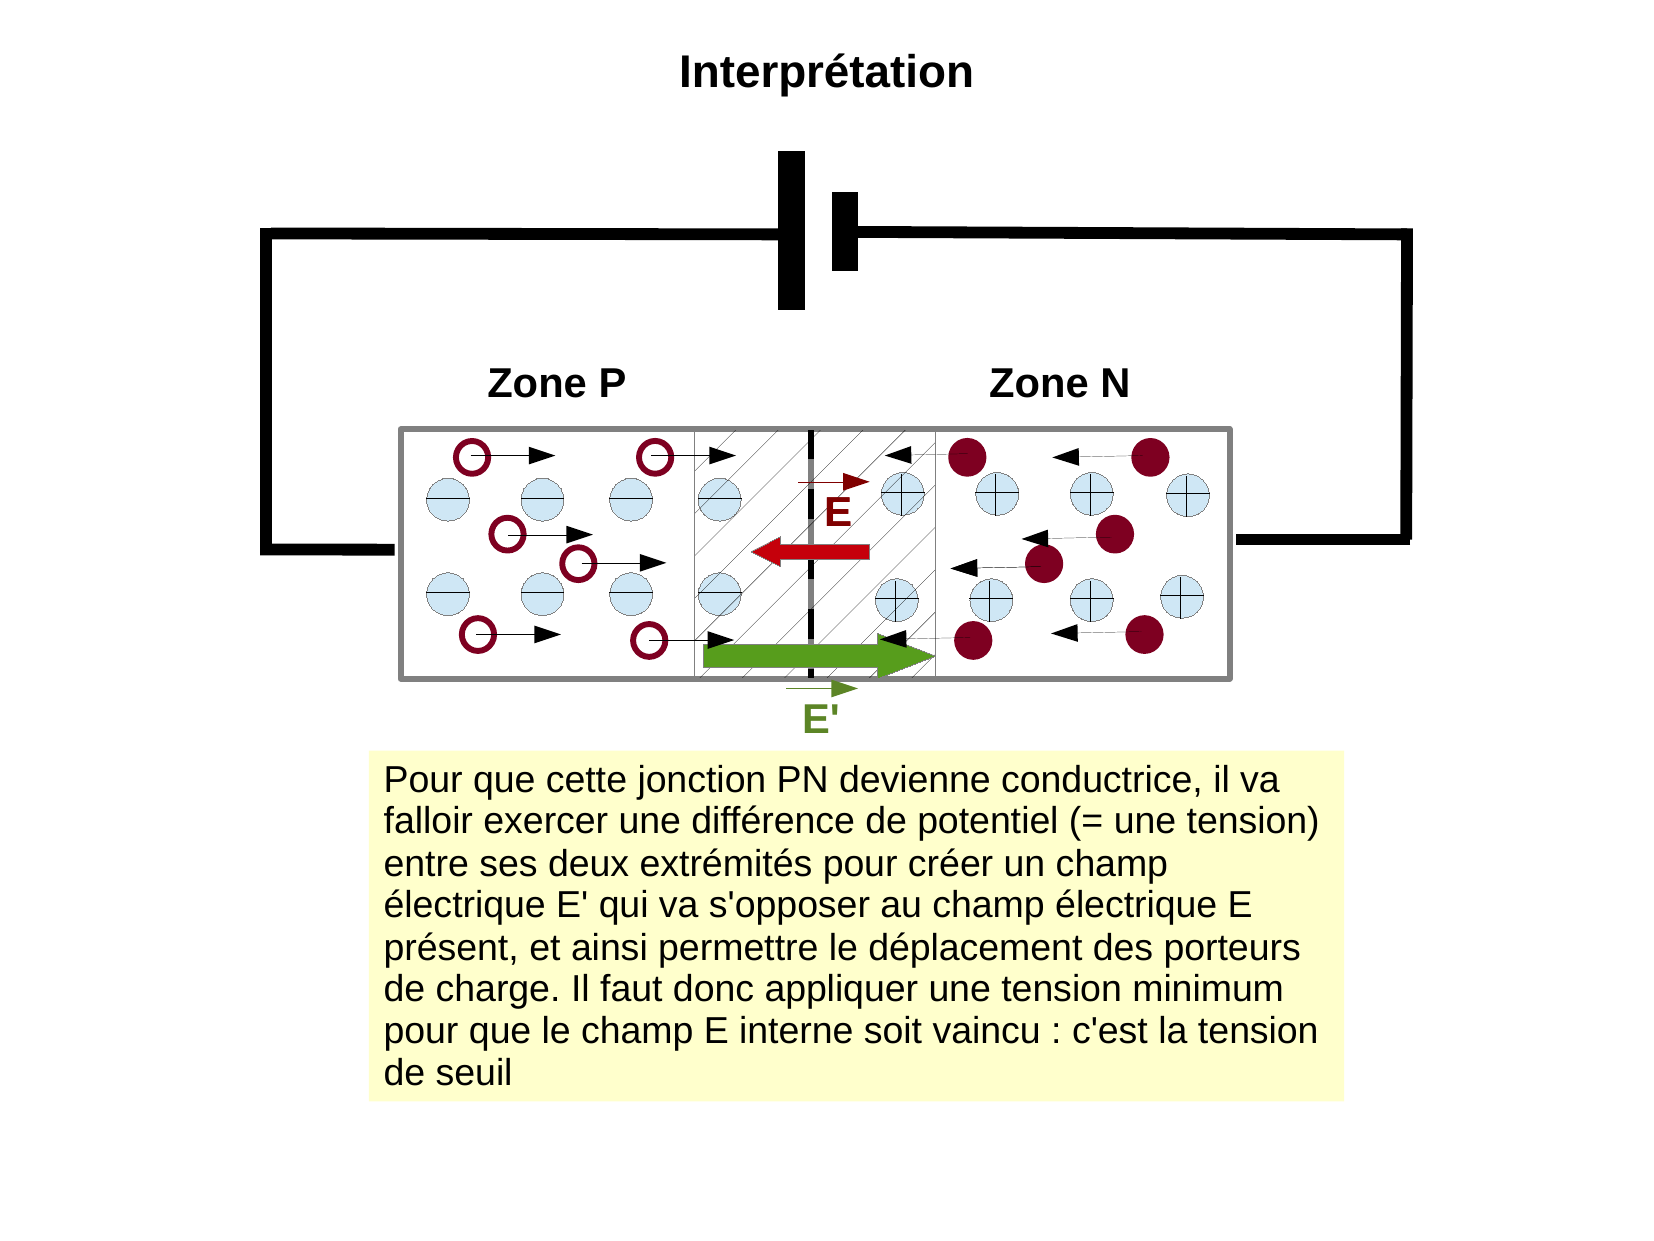

# Interprétation
Zone P
Zone N
E
E
E'
Pour que cette jonction PN devienne conductrice, il va falloir exercer une différence de potentiel (= une tension) entre ses deux extrémités pour créer un champ électrique E' qui va s'opposer au champ électrique E présent, et ainsi permettre le déplacement des porteurs de charge. Il faut donc appliquer une tension minimum pour que le champ E interne soit vaincu : c'est la tension de seuil